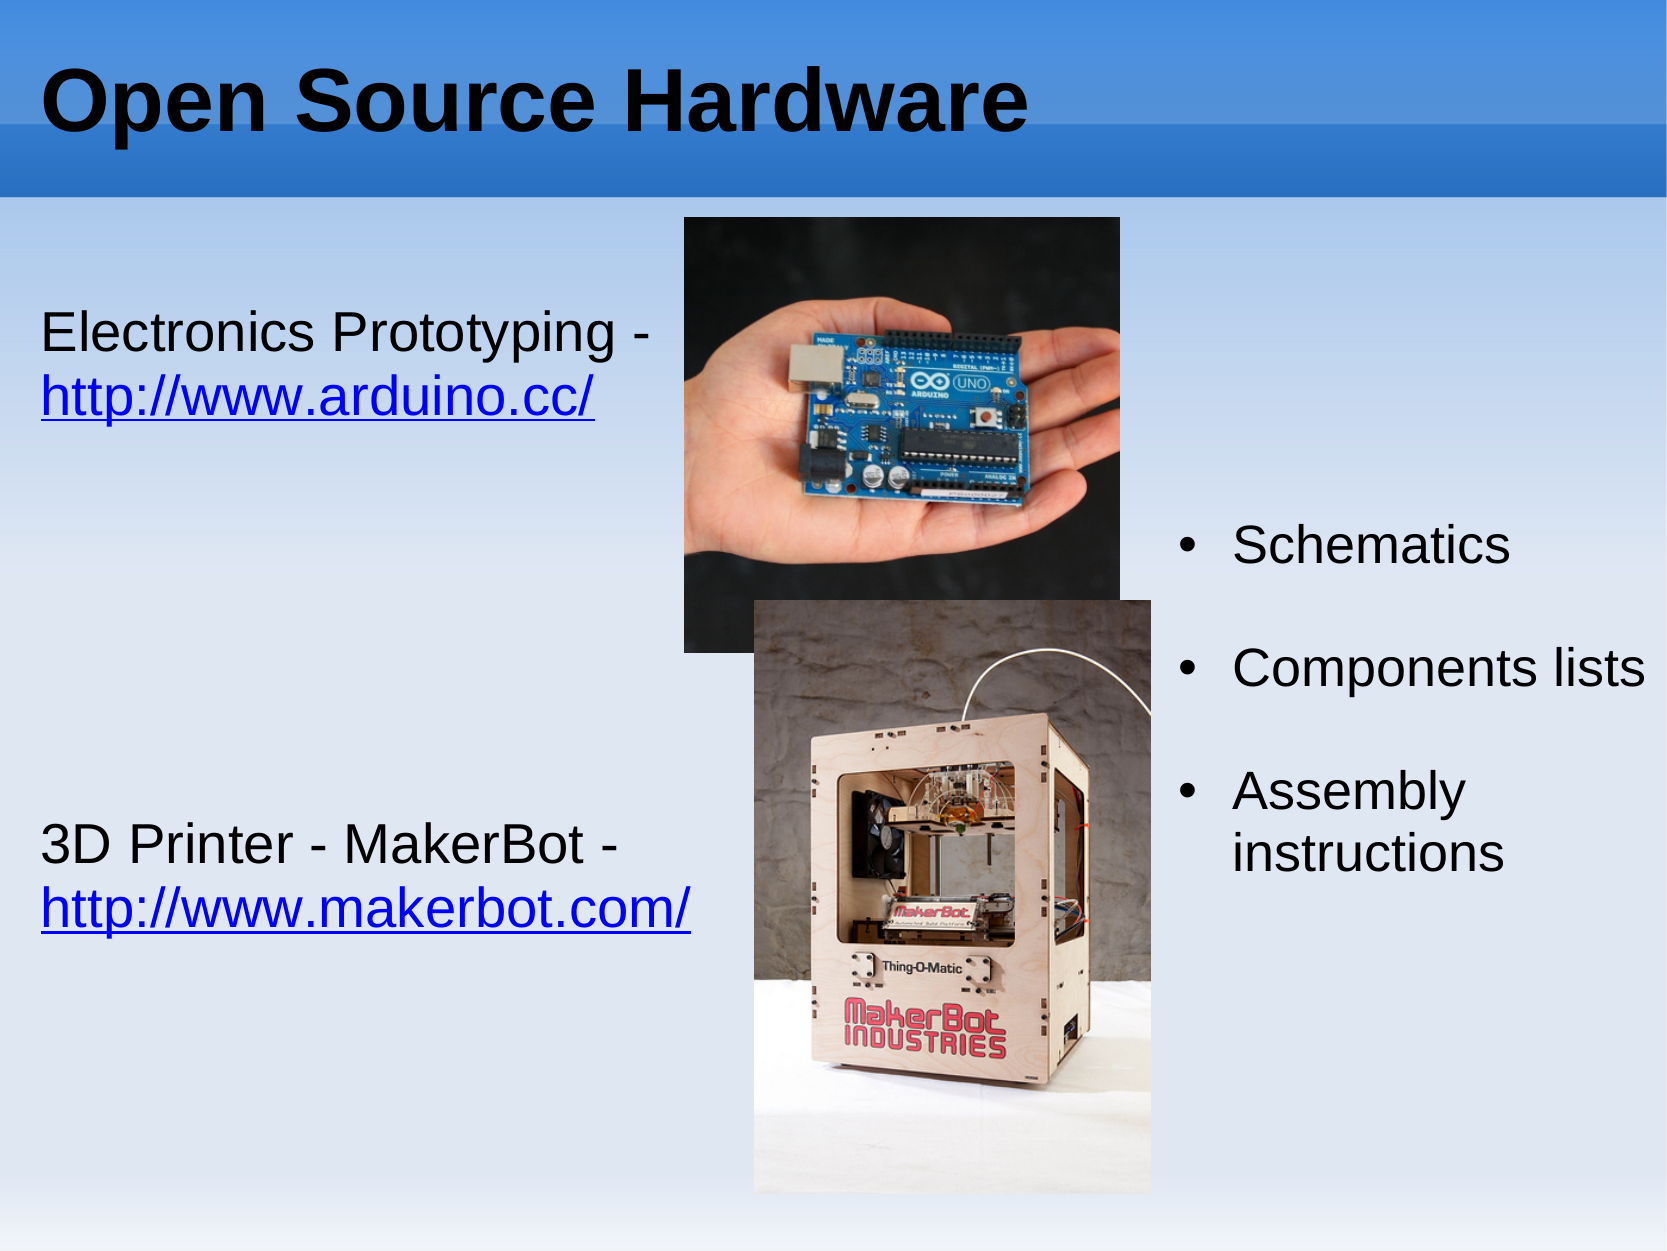

# Open Source Hardware
Electronics Prototyping -
http://www.arduino.cc/
3D Printer - MakerBot -
http://www.makerbot.com/
Schematics
Components lists
Assembly instructions